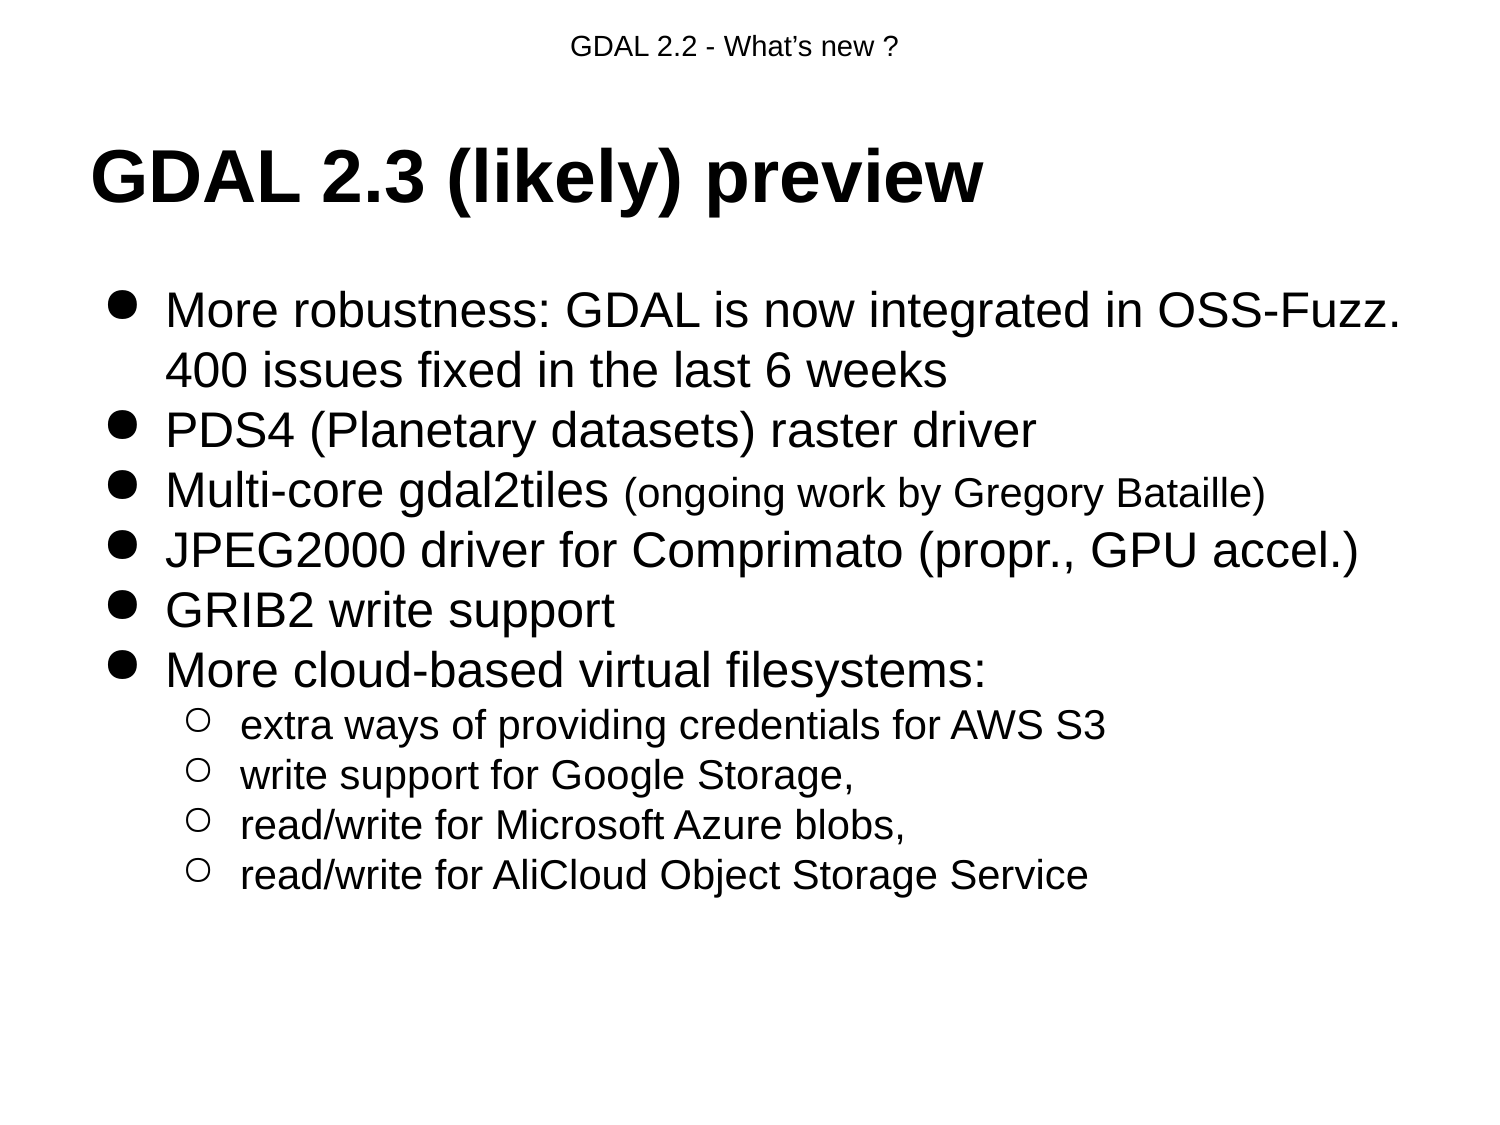

# GDAL 2.3 (likely) preview
More robustness: GDAL is now integrated in OSS-Fuzz. 400 issues fixed in the last 6 weeks
PDS4 (Planetary datasets) raster driver
Multi-core gdal2tiles (ongoing work by Gregory Bataille)
JPEG2000 driver for Comprimato (propr., GPU accel.)
GRIB2 write support
More cloud-based virtual filesystems:
extra ways of providing credentials for AWS S3
write support for Google Storage,
read/write for Microsoft Azure blobs,
read/write for AliCloud Object Storage Service